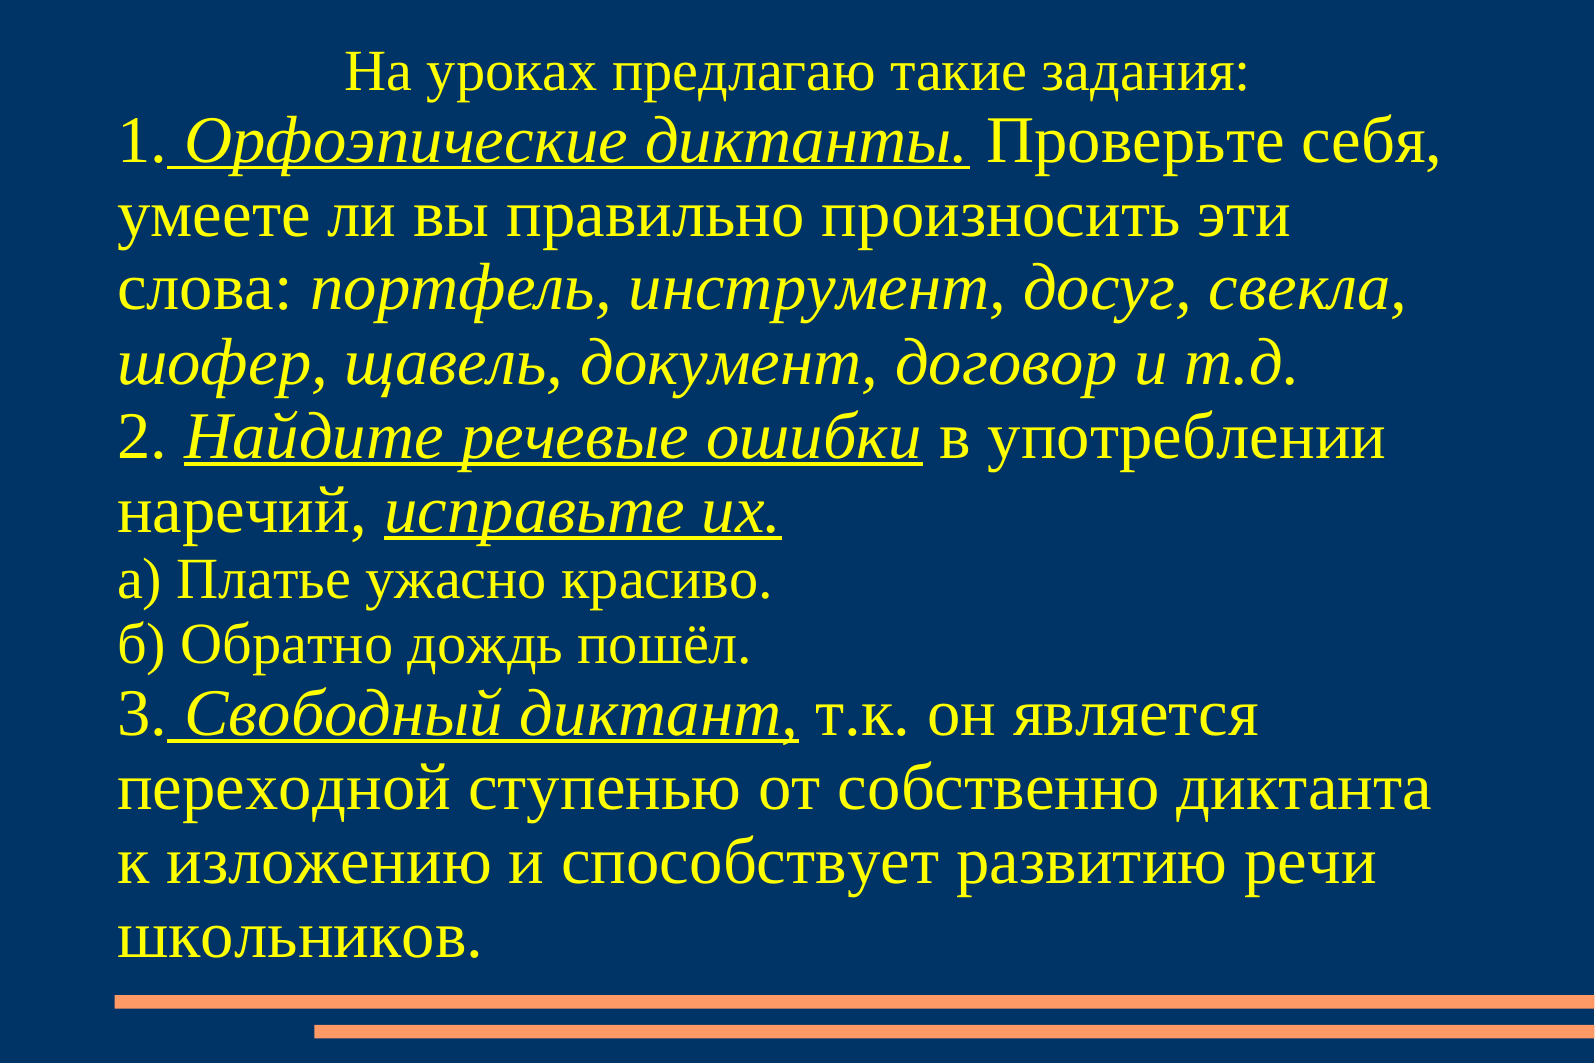

# На уроках предлагаю такие задания:
1. Орфоэпические диктанты. Проверьте себя, умеете ли вы правильно произносить эти слова: портфель, инструмент, досуг, свекла, шофер, щавель, документ, договор и т.д.
2. Найдите речевые ошибки в употреблении наречий, исправьте их.
а) Платье ужасно красиво.
б) Обратно дождь пошёл.
3. Свободный диктант, т.к. он является переходной ступенью от собственно диктанта к изложению и способствует развитию речи школьников.